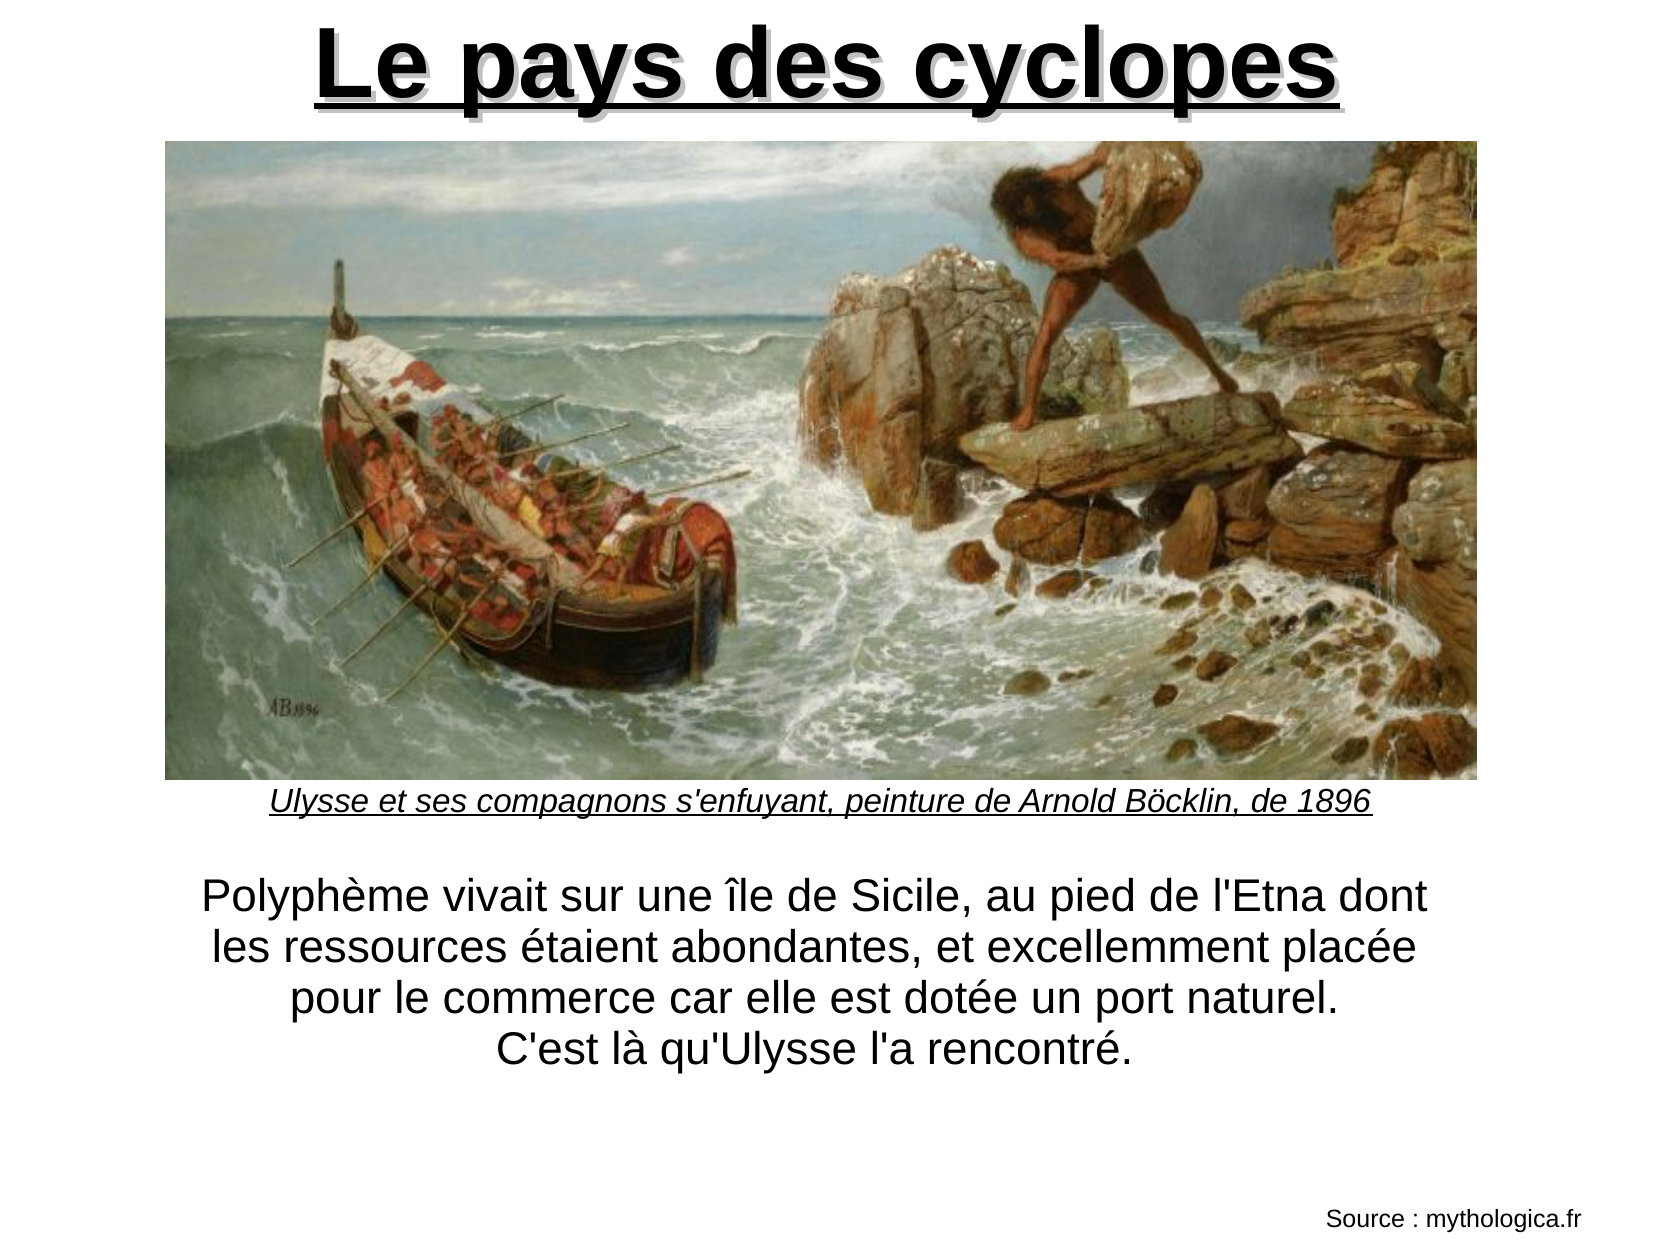

Le pays des cyclopes
Ulysse et ses compagnons s'enfuyant, peinture de Arnold Böcklin, de 1896
Polyphème vivait sur une île de Sicile, au pied de l'Etna dont les ressources étaient abondantes, et excellemment placée pour le commerce car elle est dotée un port naturel.
C'est là qu'Ulysse l'a rencontré.
Source : mythologica.fr